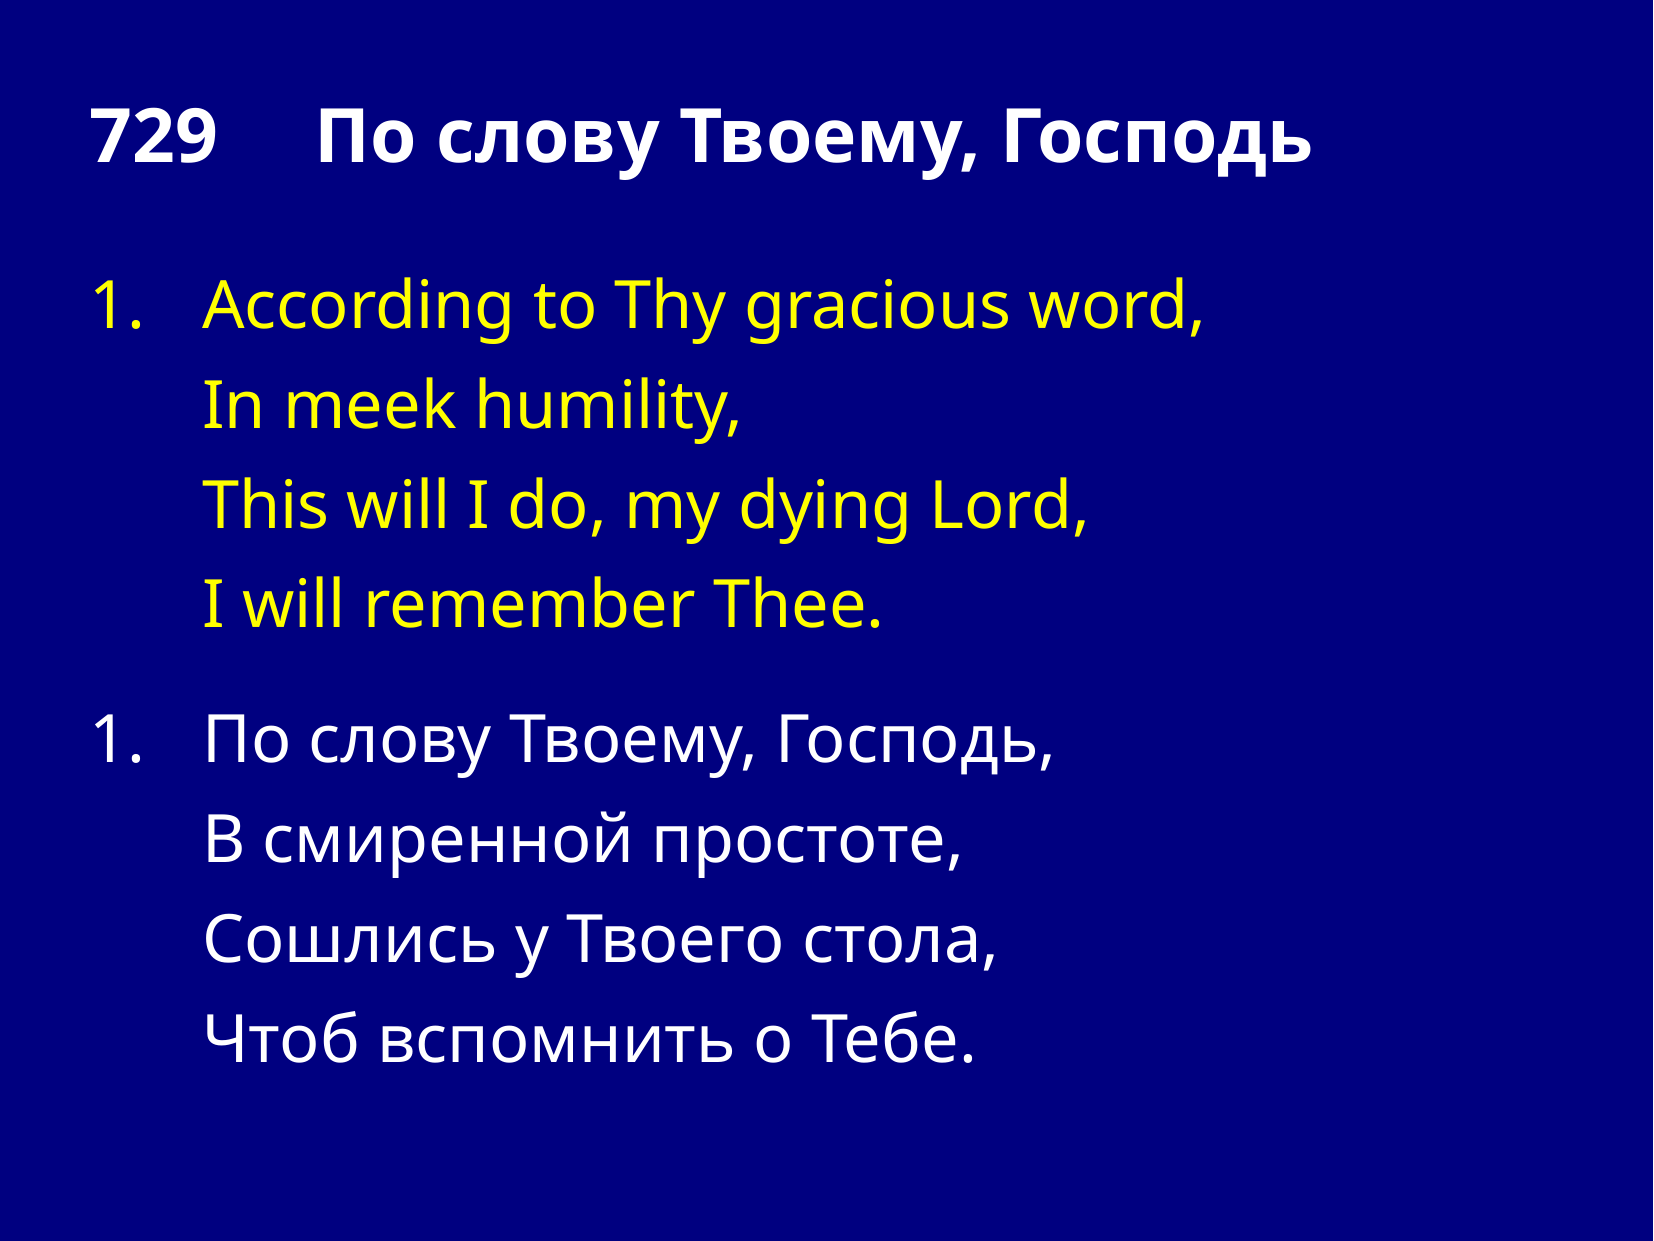

729	По слову Твоему, Господь
1.	According to Thy gracious word,
	In meek humility,
	This will I do, my dying Lord,
	I will remember Thee.
1.	По слову Твоему, Господь,
	В смиренной простоте,
	Сошлись у Твоего стола,
	Чтоб вспомнить о Тебе.